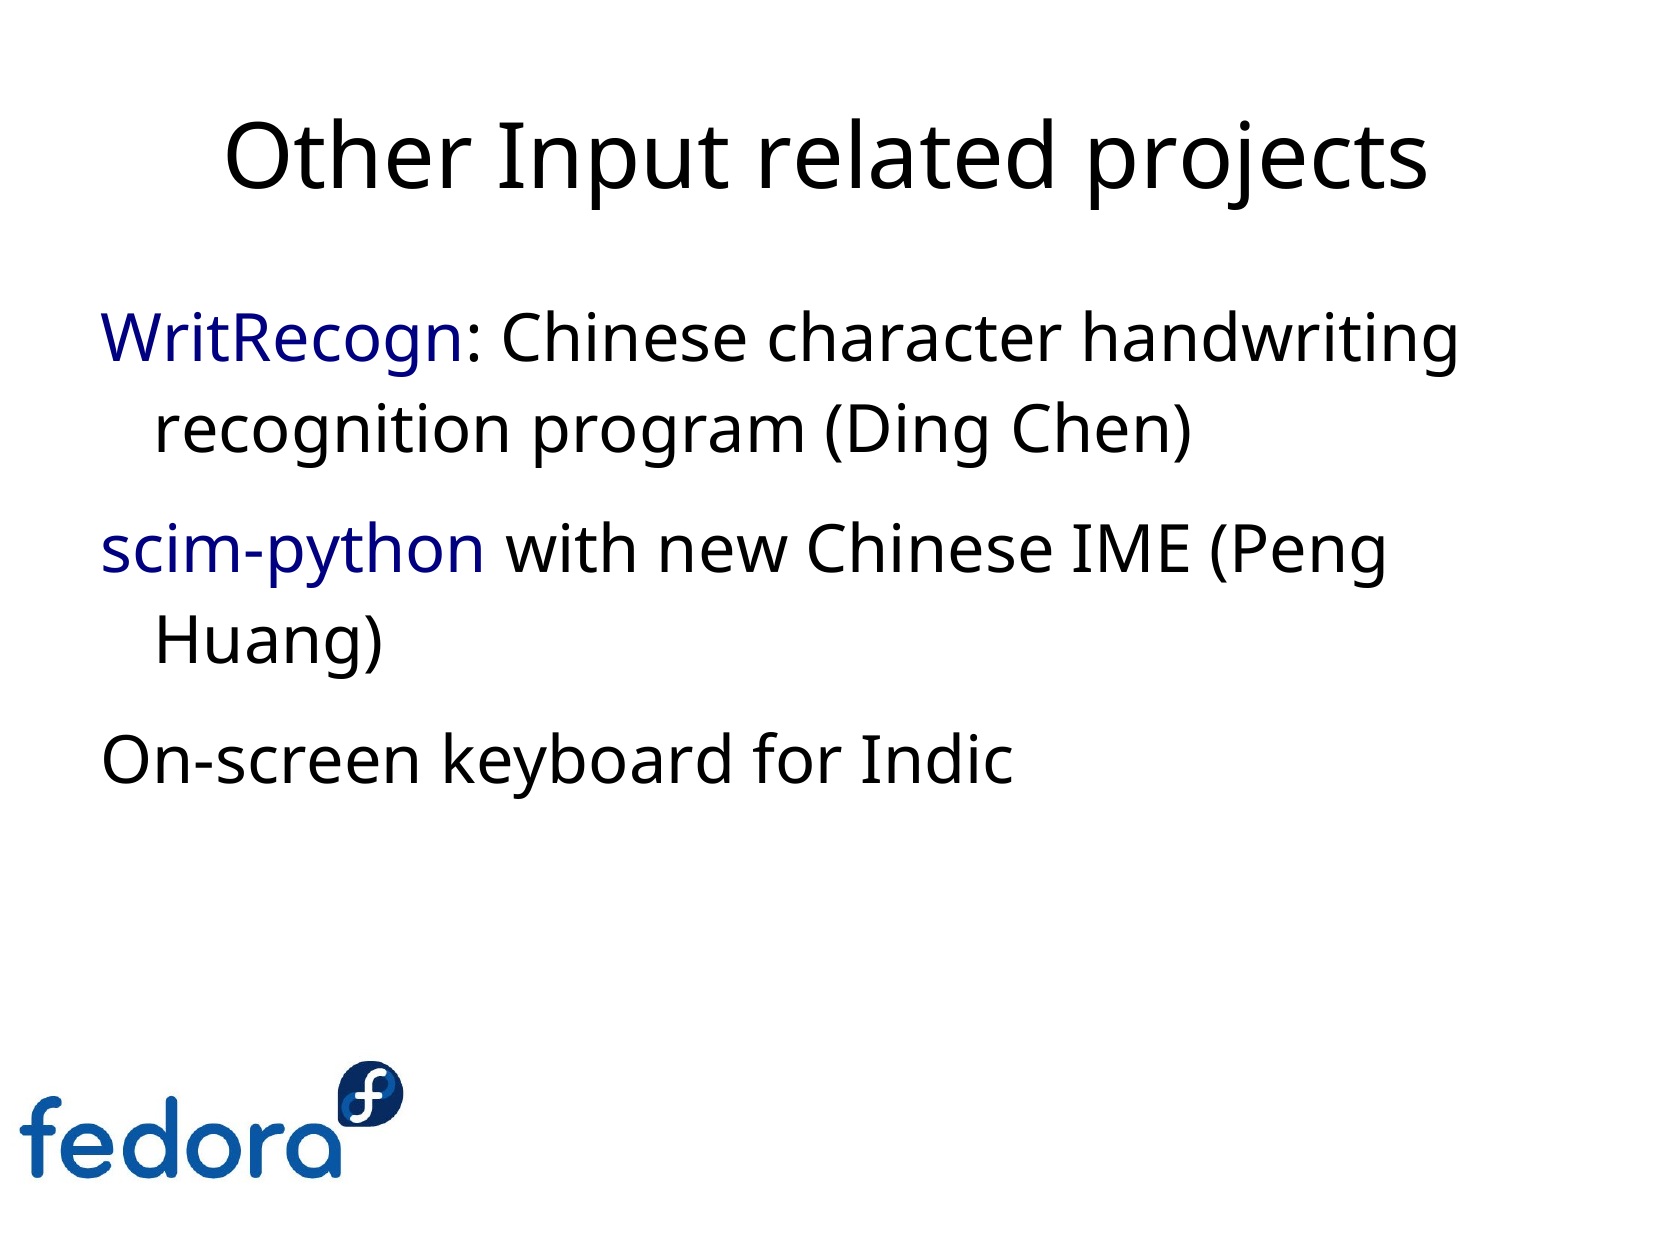

# Other Input related projects
WritRecogn: Chinese character handwriting recognition program (Ding Chen)
scim-python with new Chinese IME (Peng Huang)
On-screen keyboard for Indic